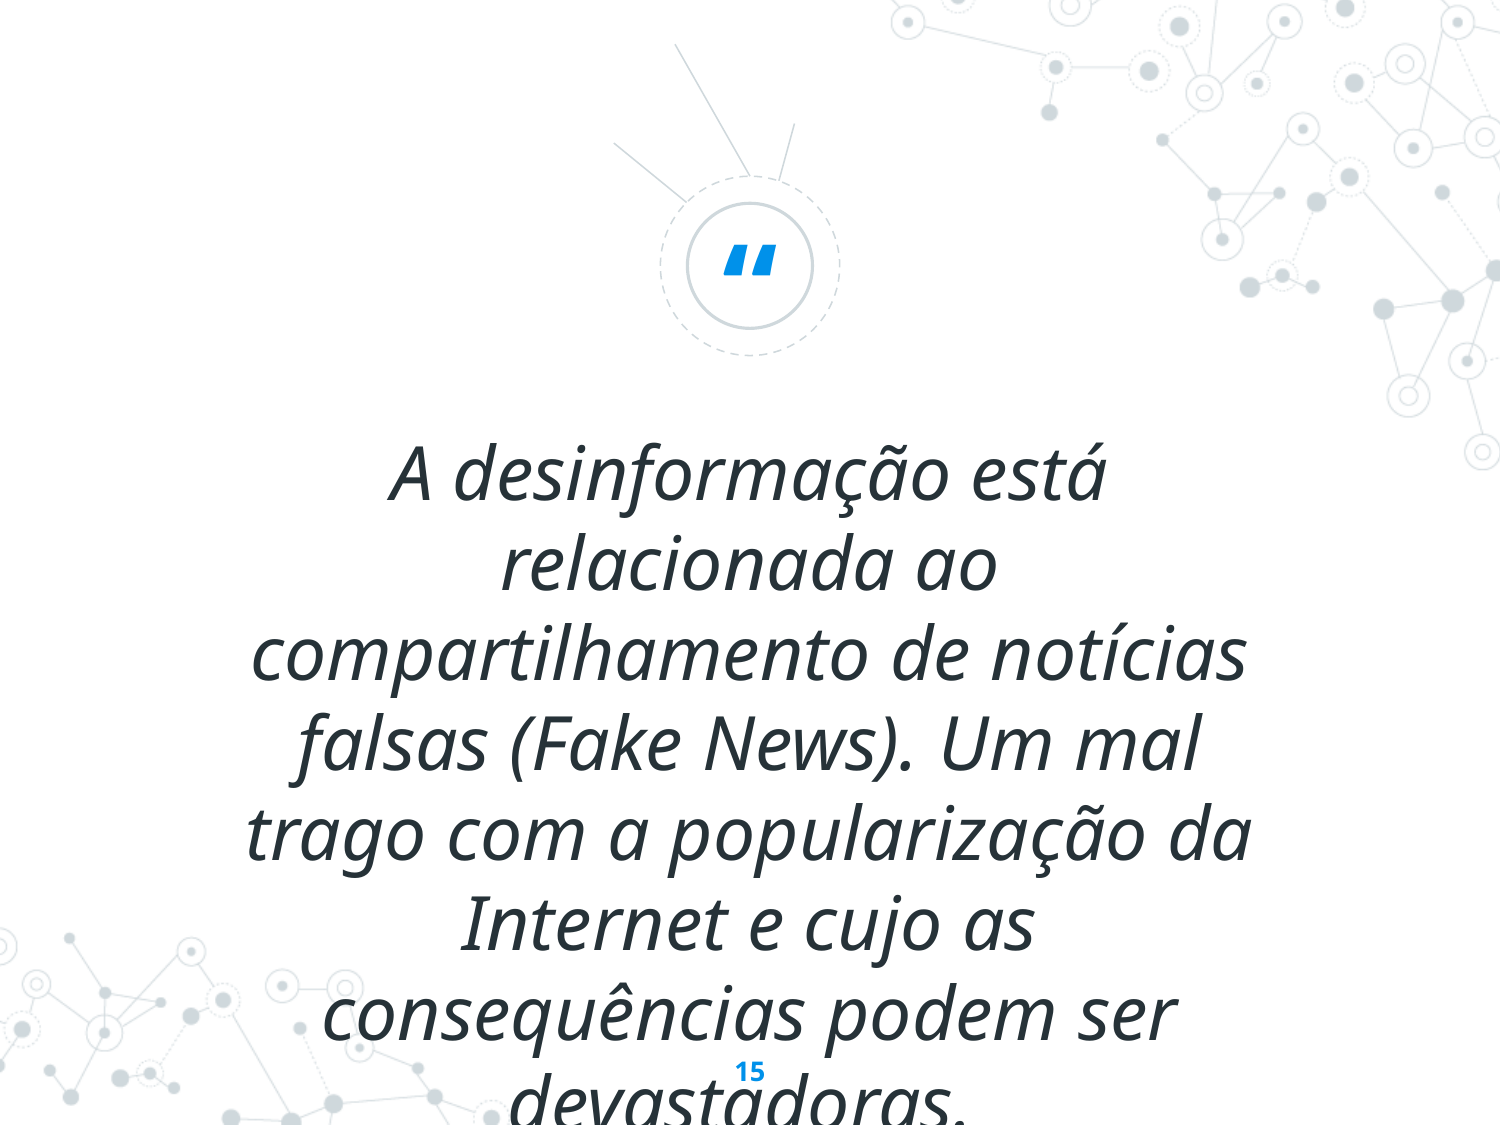

# A desinformação está relacionada ao compartilhamento de notícias falsas (Fake News). Um mal trago com a popularização da Internet e cujo as consequências podem ser devastadoras.